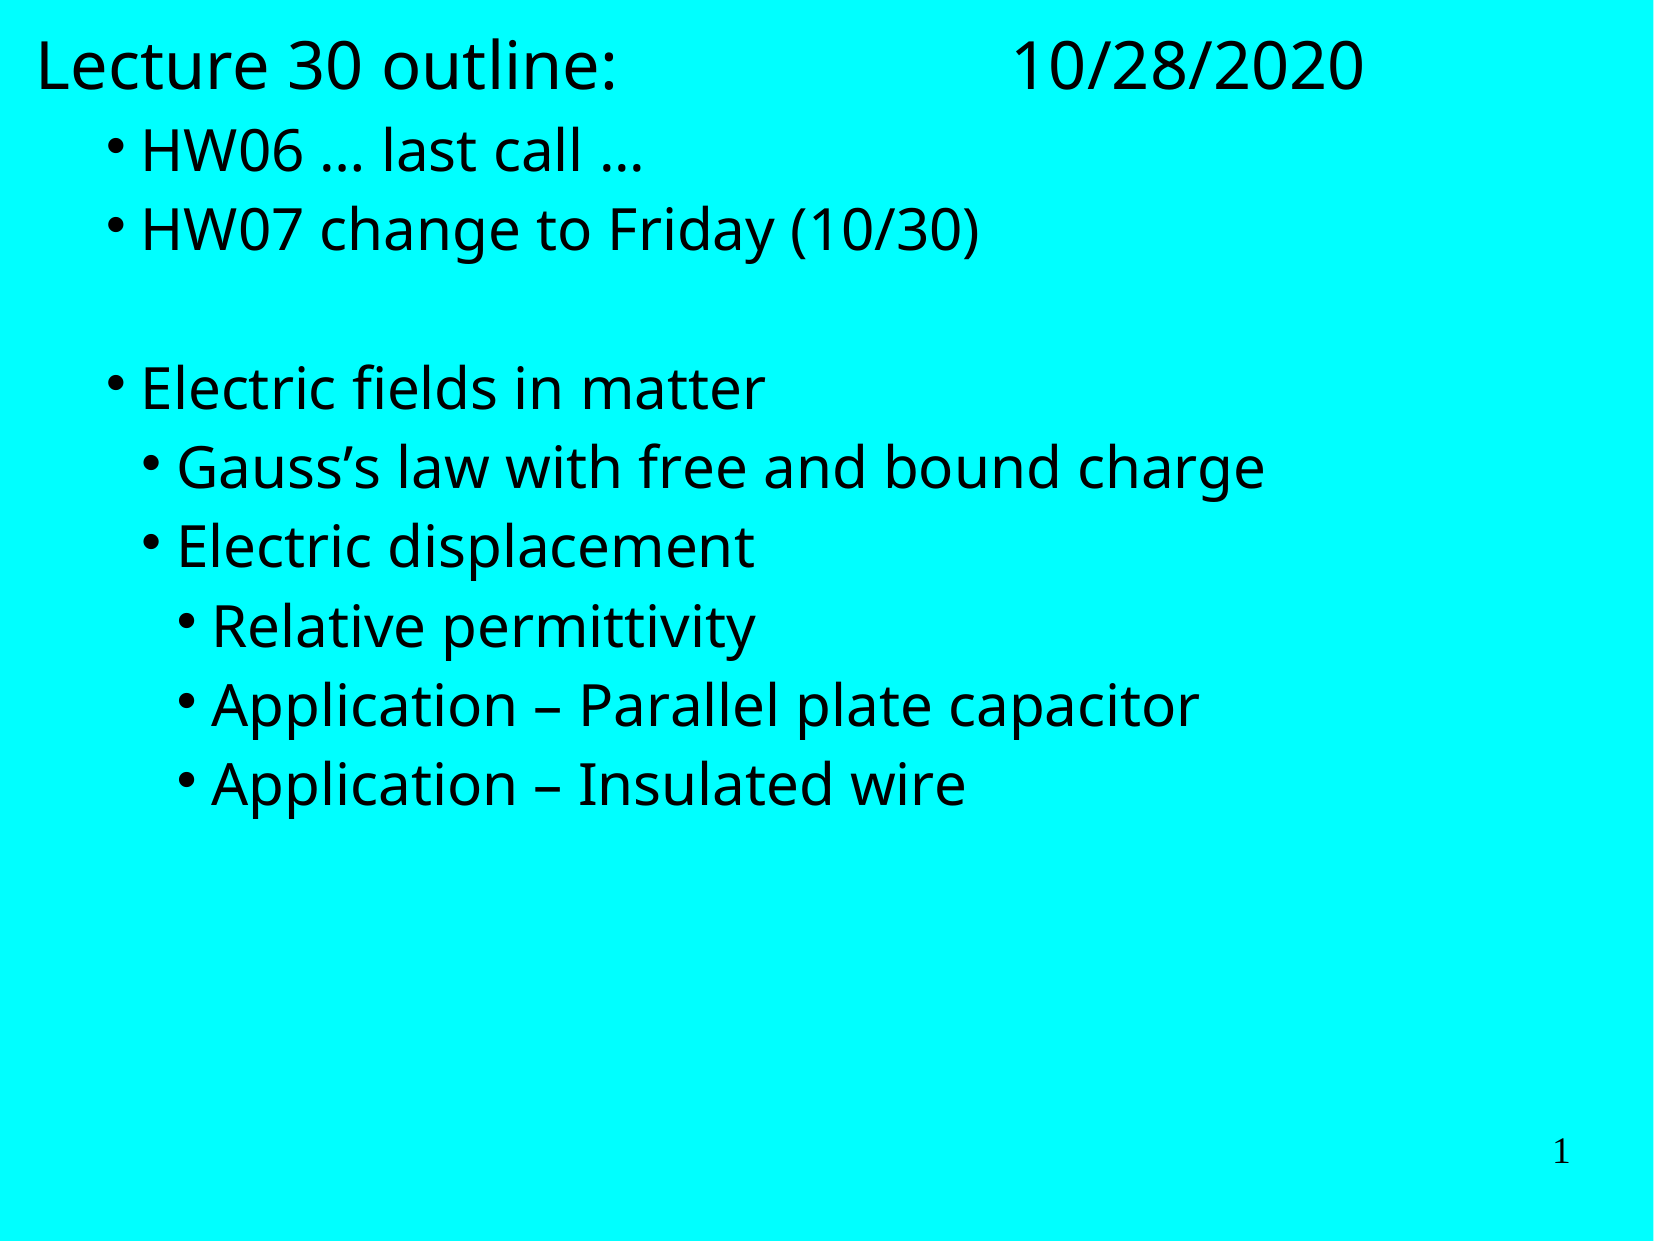

Lecture 30 outline:						10/28/2020
HW06 … last call ...
HW07 change to Friday (10/30)
Electric fields in matter
Gauss’s law with free and bound charge
Electric displacement
Relative permittivity
Application – Parallel plate capacitor
Application – Insulated wire
1